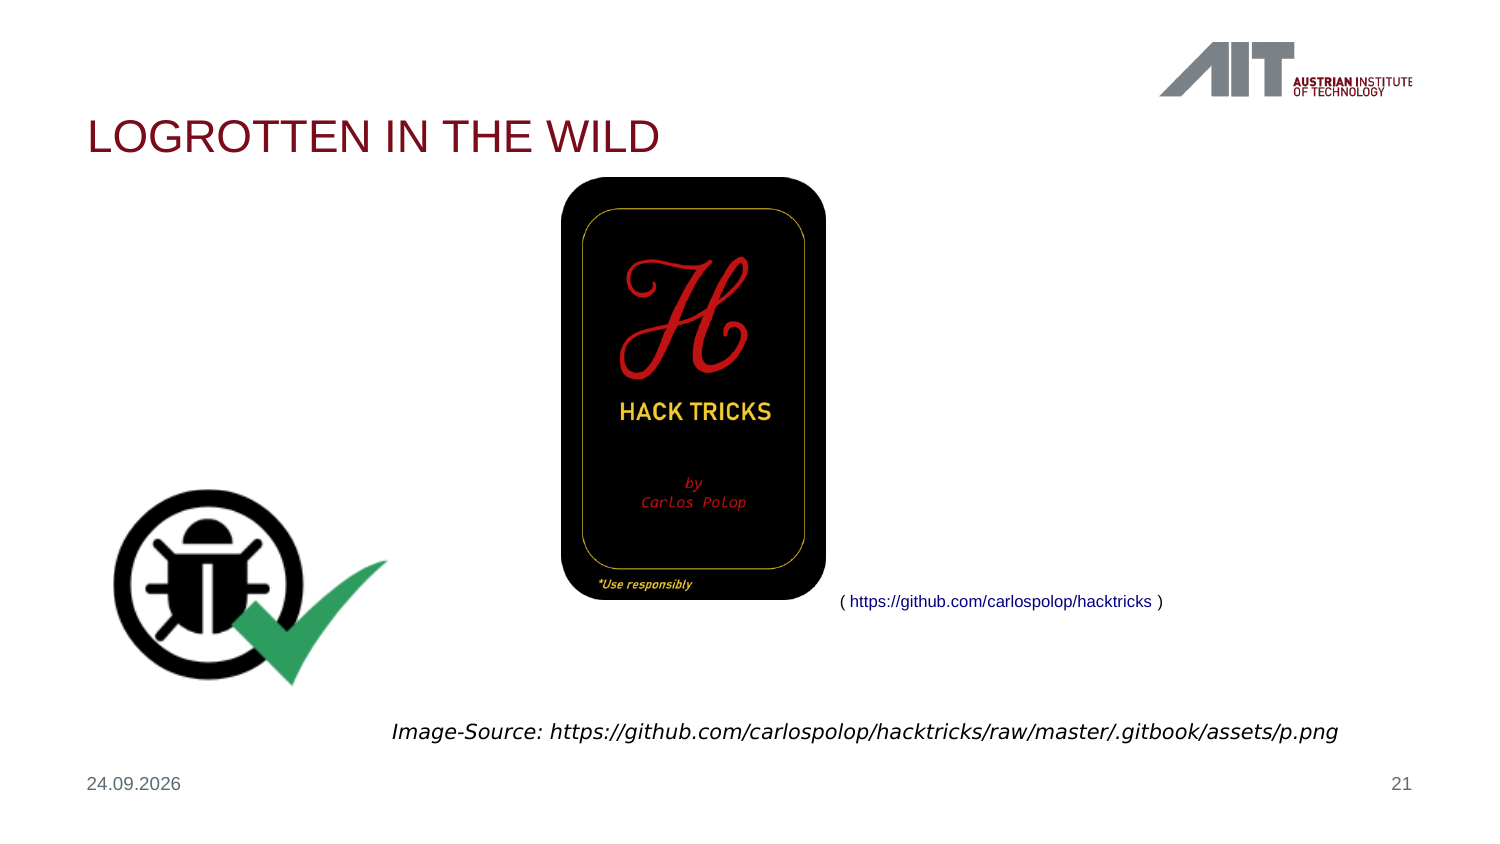

# Logrotten in the wild
( https://github.com/carlospolop/hacktricks )
 Image-Source: https://github.com/carlospolop/hacktricks/raw/master/.gitbook/assets/p.png